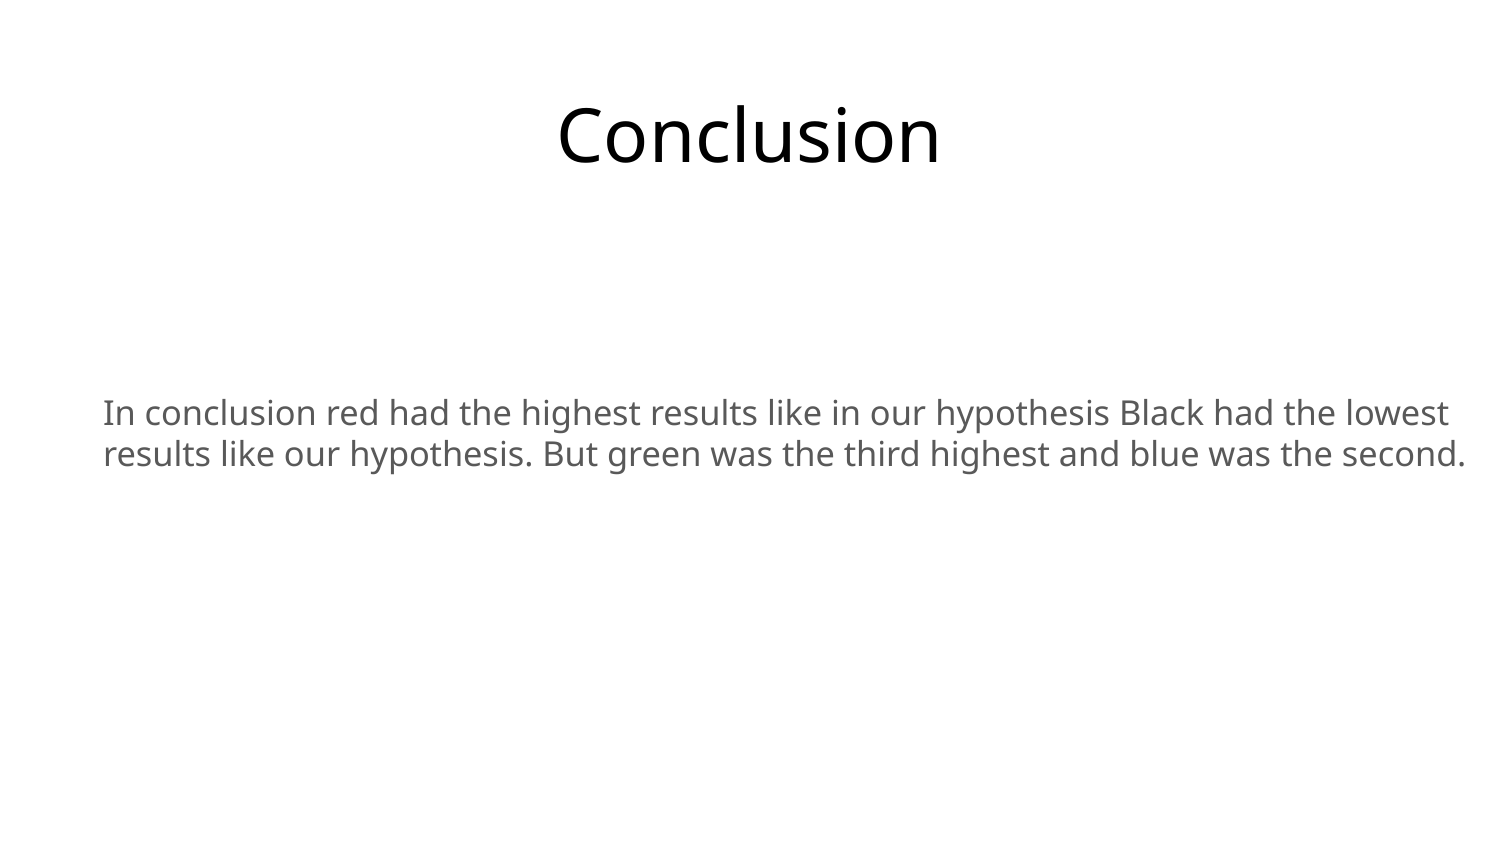

# Conclusion
In conclusion red had the highest results like in our hypothesis Black had the lowest results like our hypothesis. But green was the third highest and blue was the second.